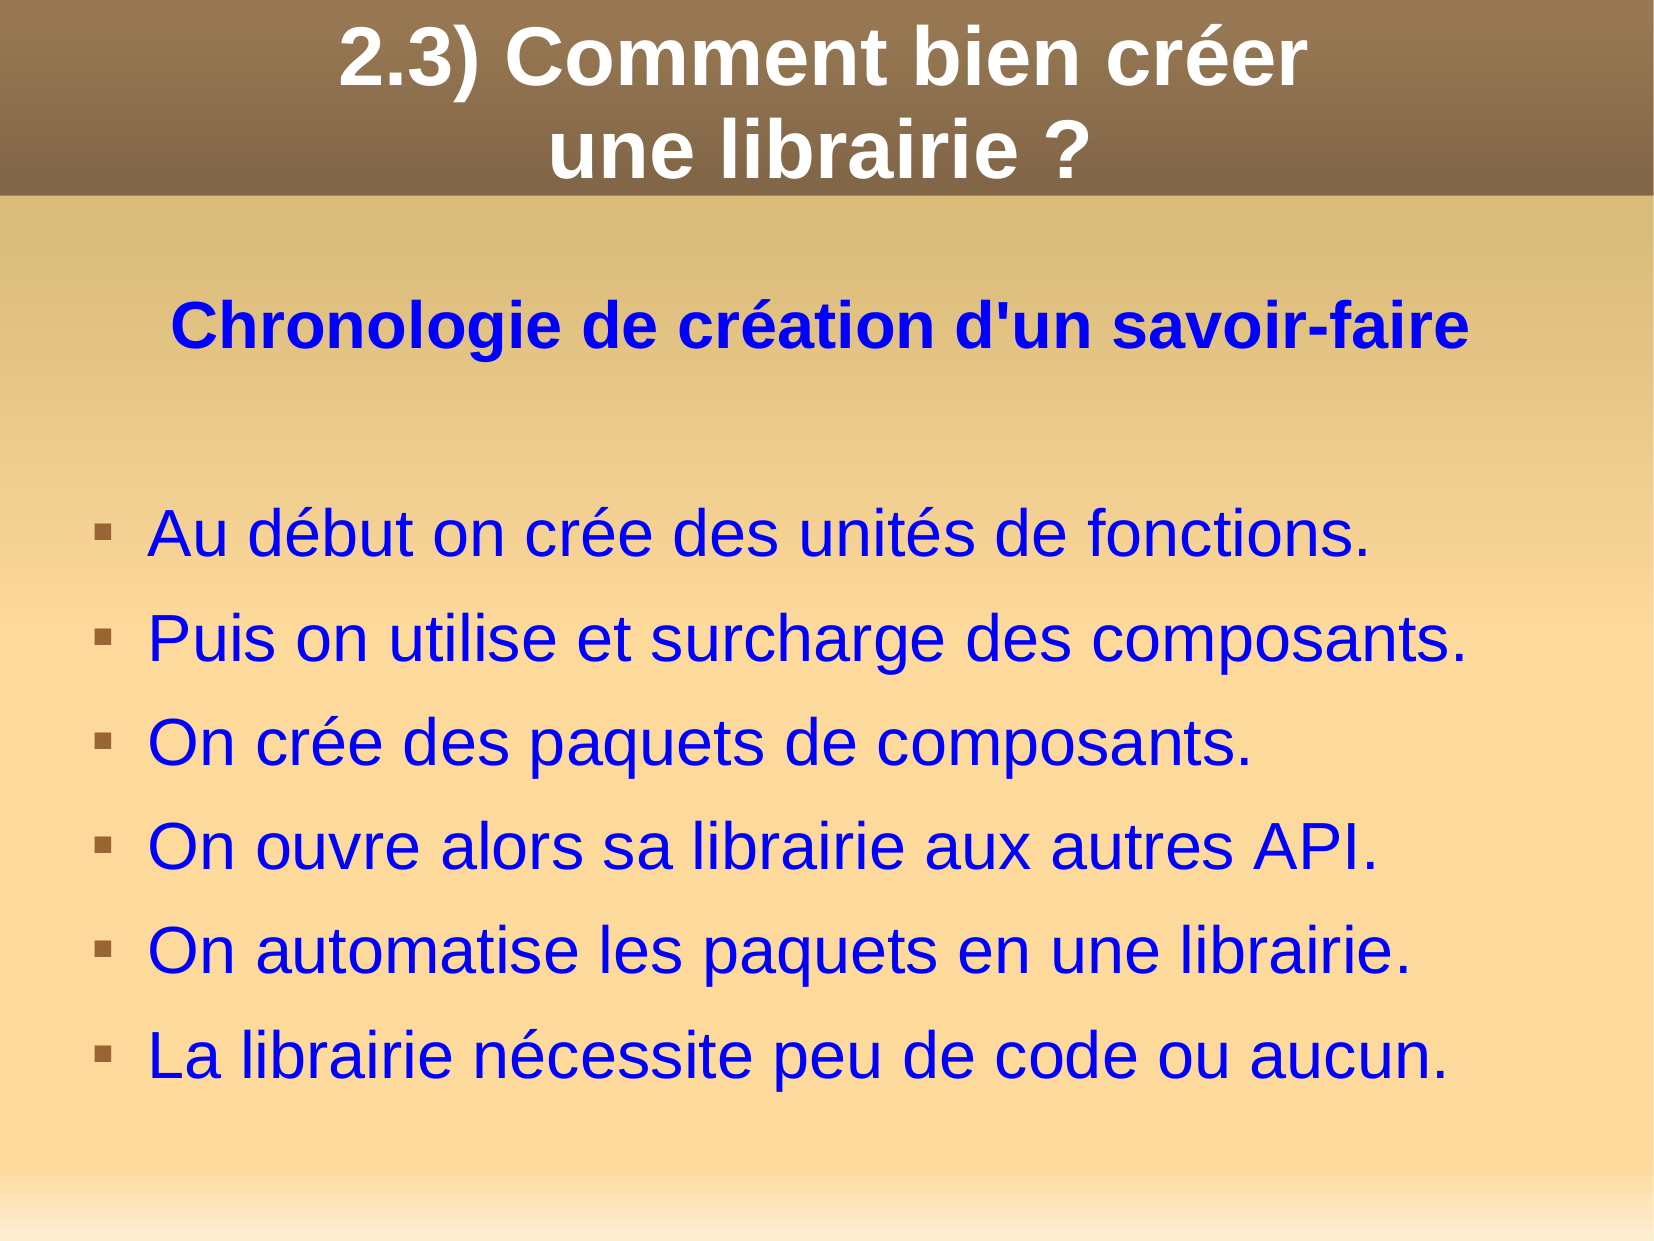

# 2.3) Comment bien créer une librairie ?
Chronologie de création d'un savoir-faire
Au début on crée des unités de fonctions.
Puis on utilise et surcharge des composants.
On crée des paquets de composants.
On ouvre alors sa librairie aux autres API.
On automatise les paquets en une librairie.
La librairie nécessite peu de code ou aucun.